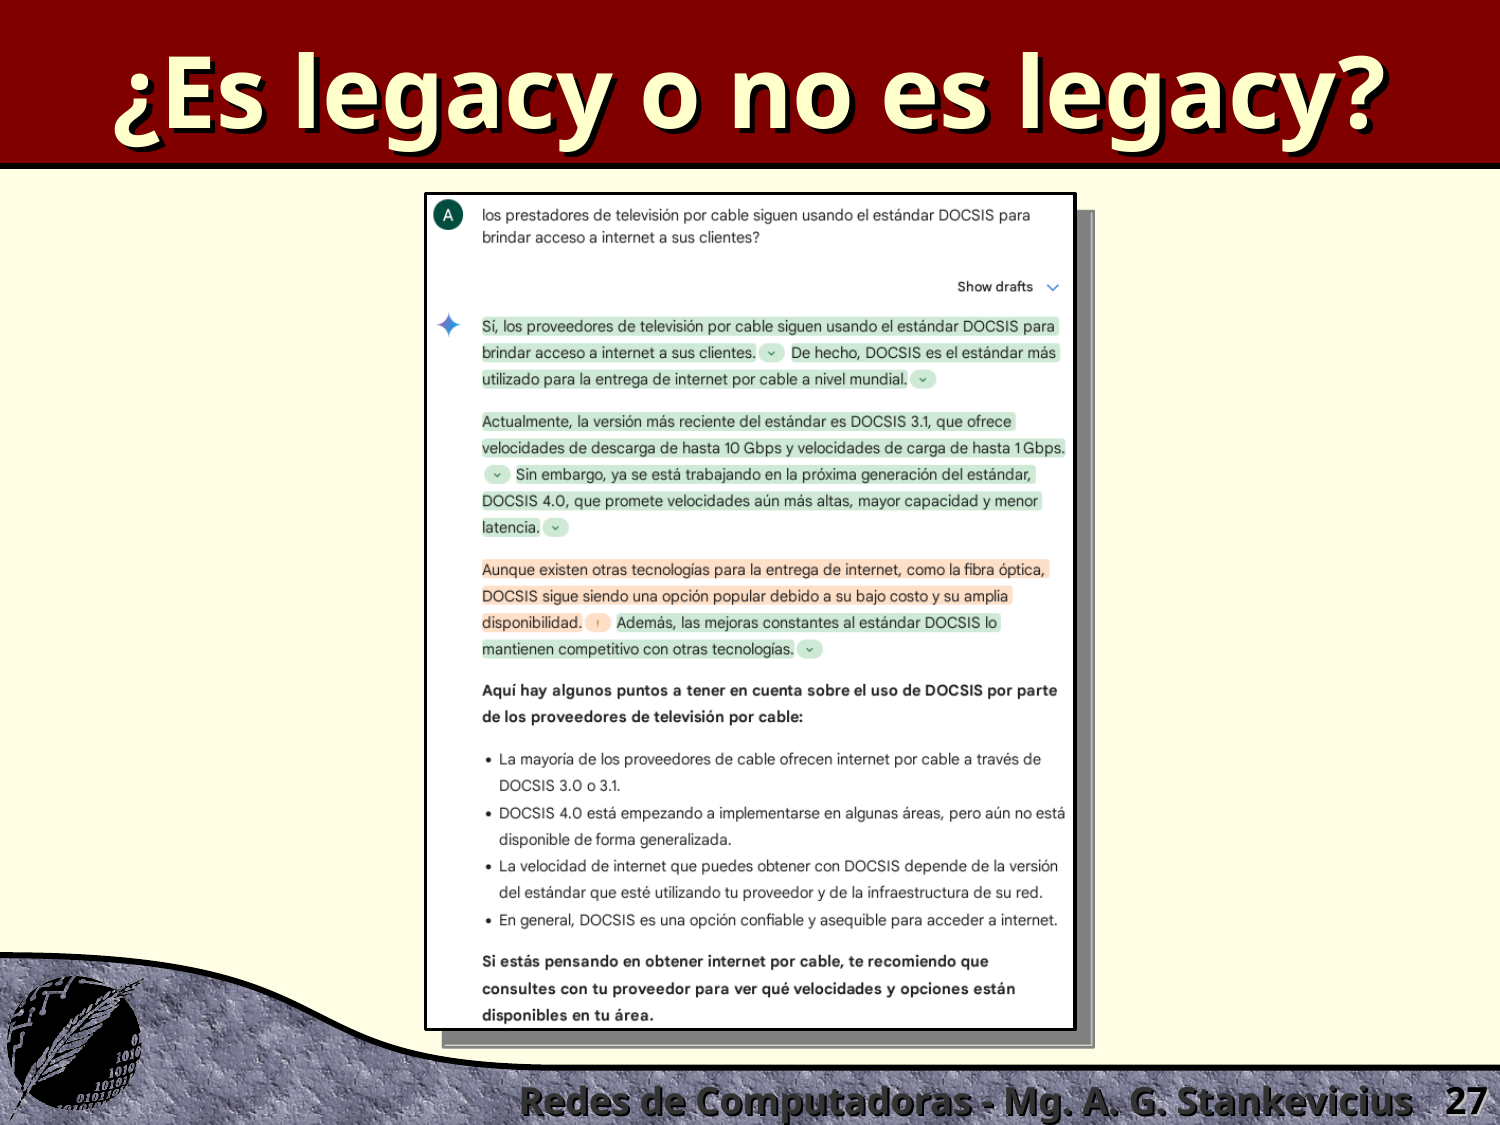

# ¿Es legacy o no es legacy?
27